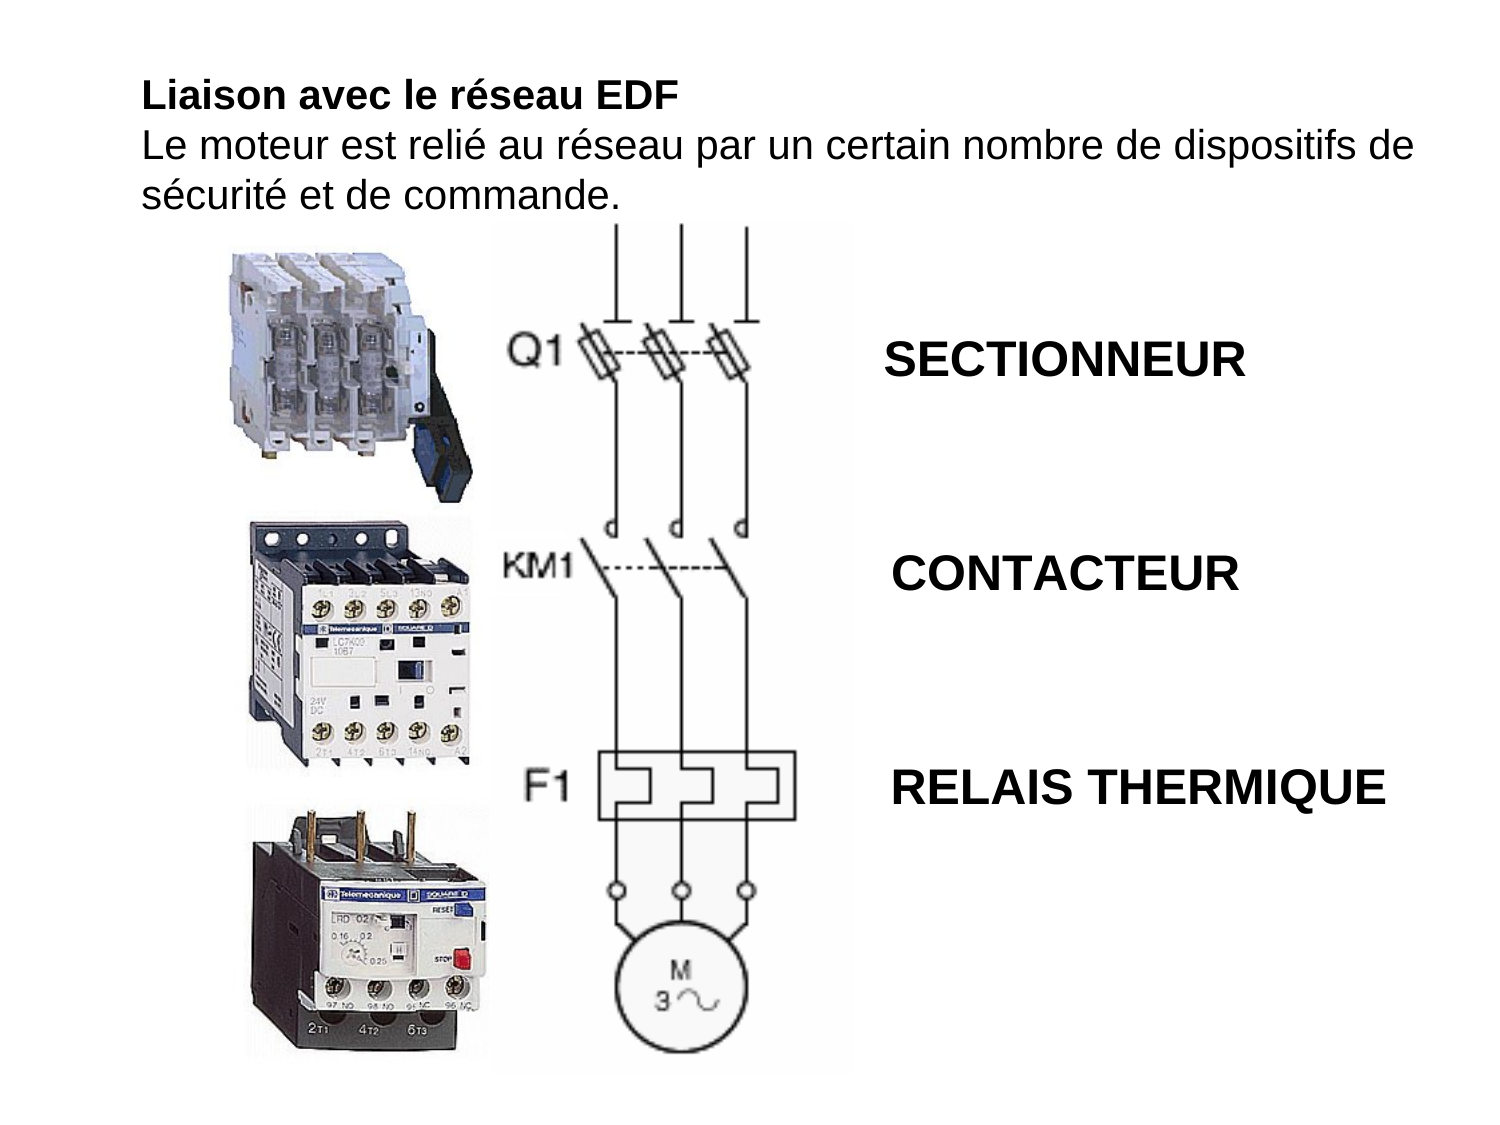

Liaison avec le réseau EDF
Le moteur est relié au réseau par un certain nombre de dispositifs de sécurité et de commande.
SECTIONNEUR
CONTACTEUR
RELAIS THERMIQUE